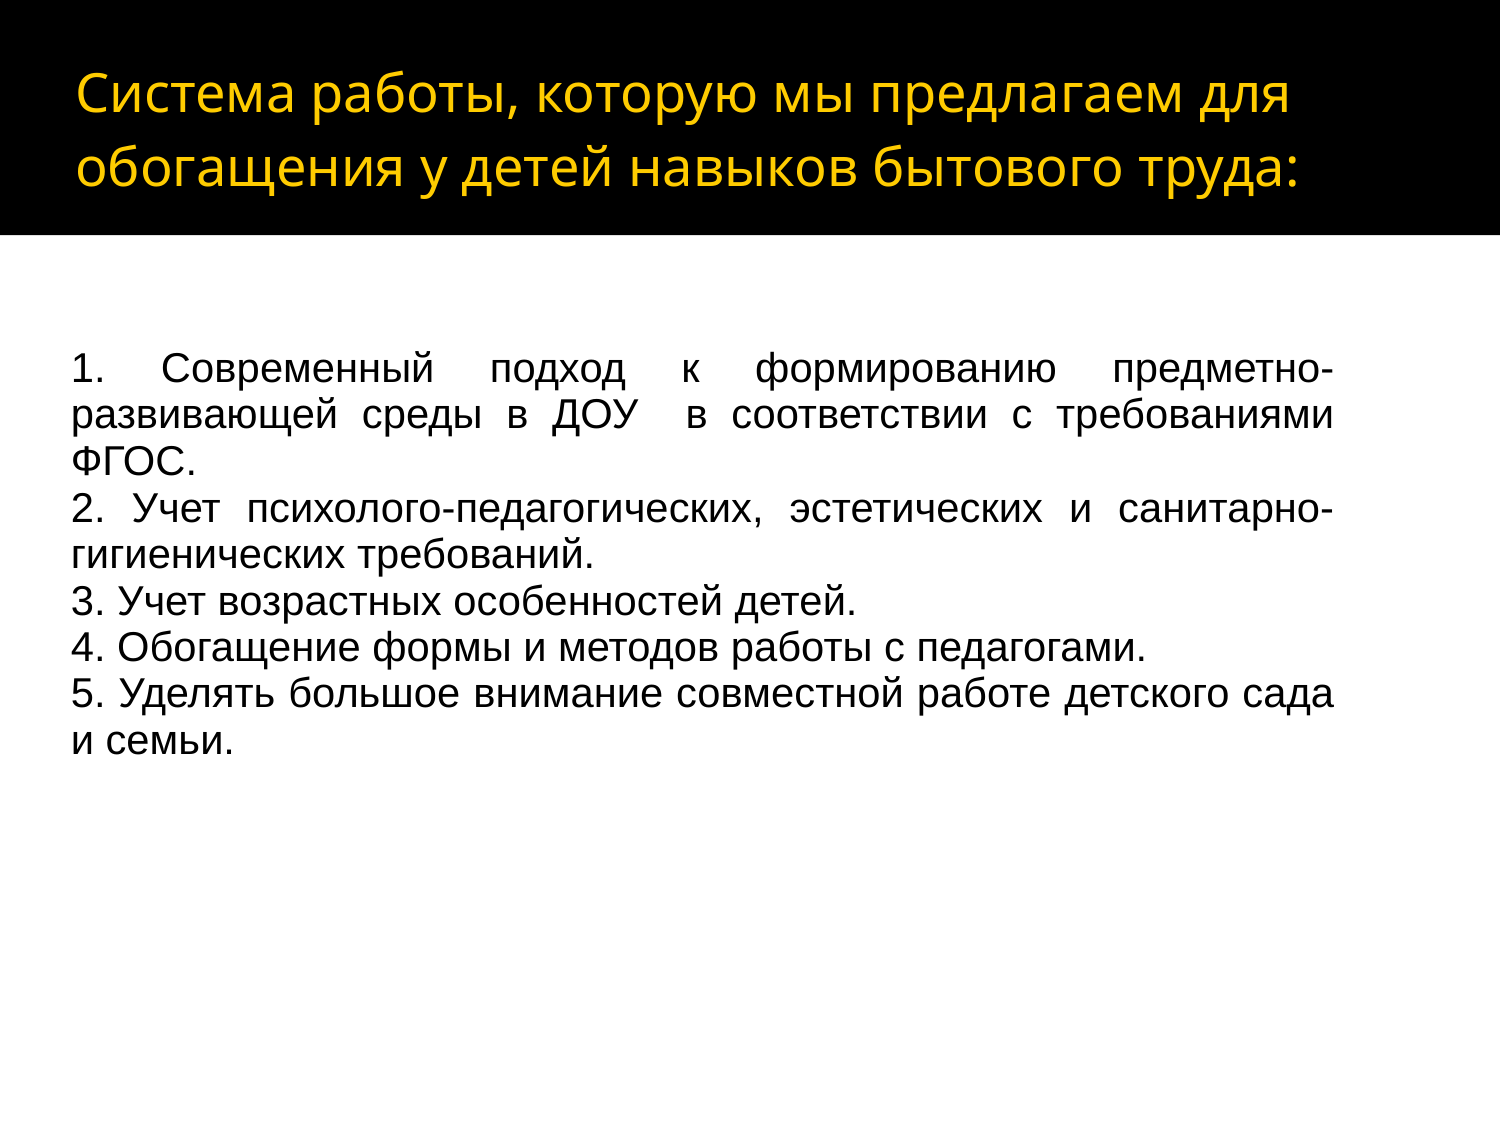

1. Современный подход к формированию предметно-развивающей среды в ДОУ в соответствии с требованиями ФГОС.
2. Учет психолого-педагогических, эстетических и санитарно-гигиенических требований.
3. Учет возрастных особенностей детей.
4. Обогащение формы и методов работы с педагогами.
5. Уделять большое внимание совместной работе детского сада и семьи.
# Система работы, которую мы предлагаем для обогащения у детей навыков бытового труда: